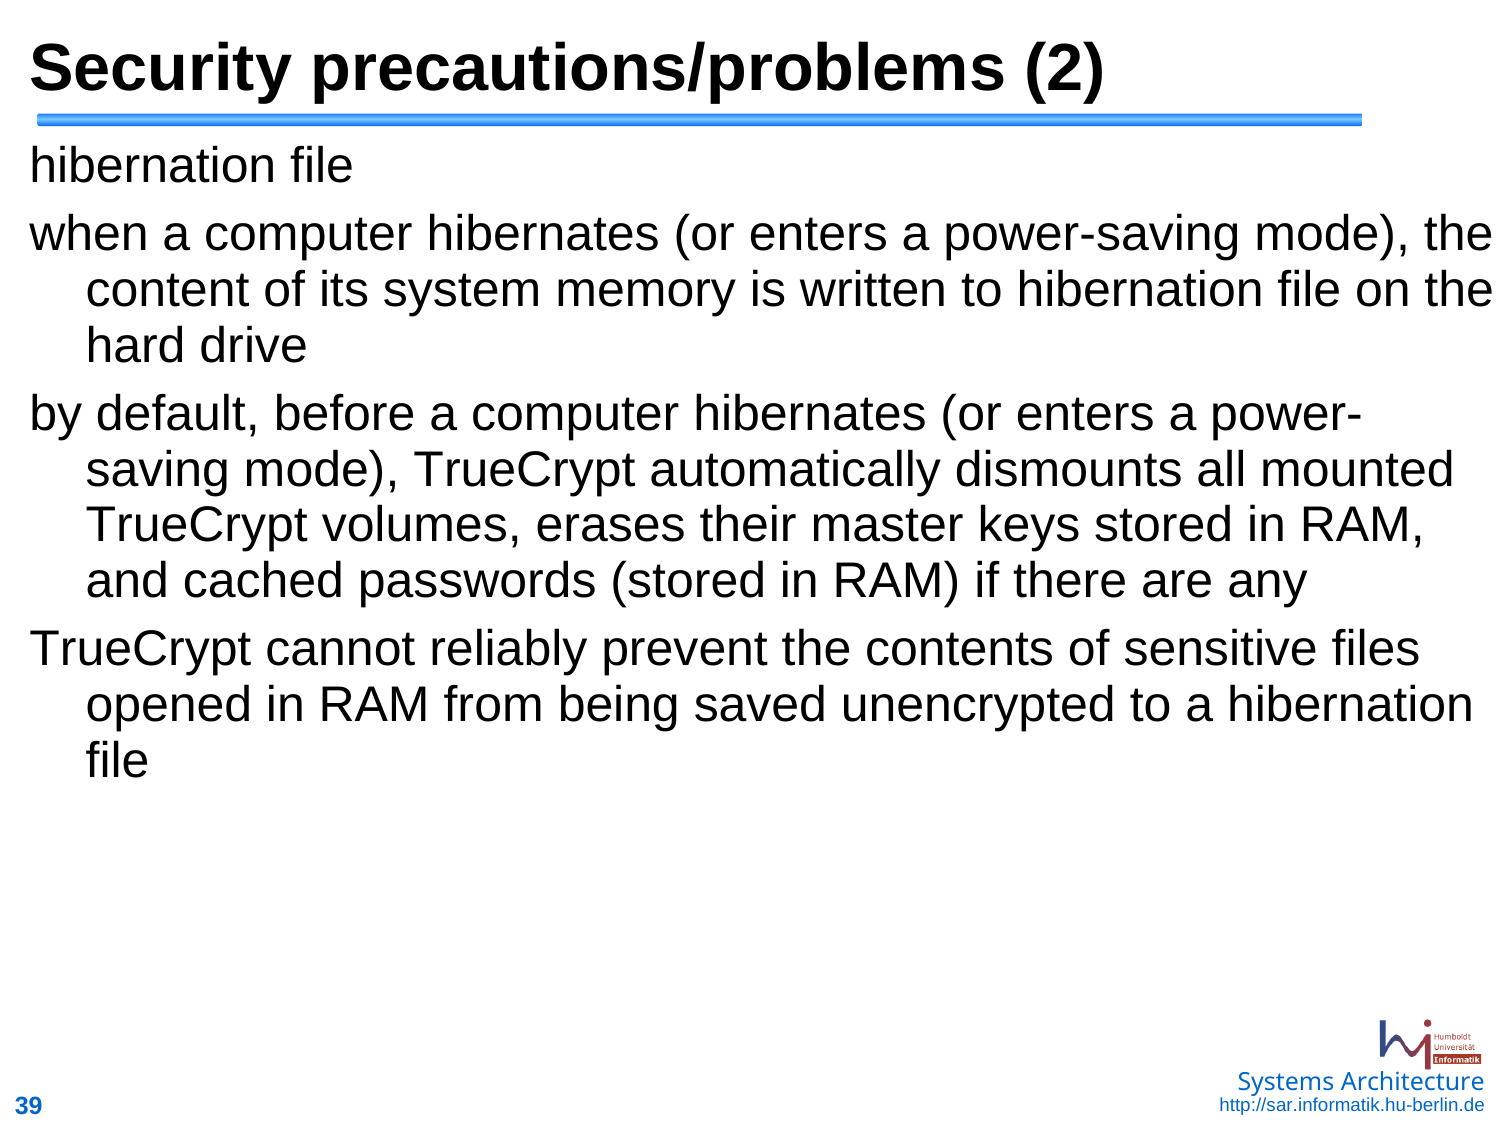

# Security precautions/problems (2)
hibernation file
when a computer hibernates (or enters a power-saving mode), the content of its system memory is written to hibernation file on the hard drive
by default, before a computer hibernates (or enters a power-saving mode), TrueCrypt automatically dismounts all mounted TrueCrypt volumes, erases their master keys stored in RAM, and cached passwords (stored in RAM) if there are any
TrueCrypt cannot reliably prevent the contents of sensitive files opened in RAM from being saved unencrypted to a hibernation file